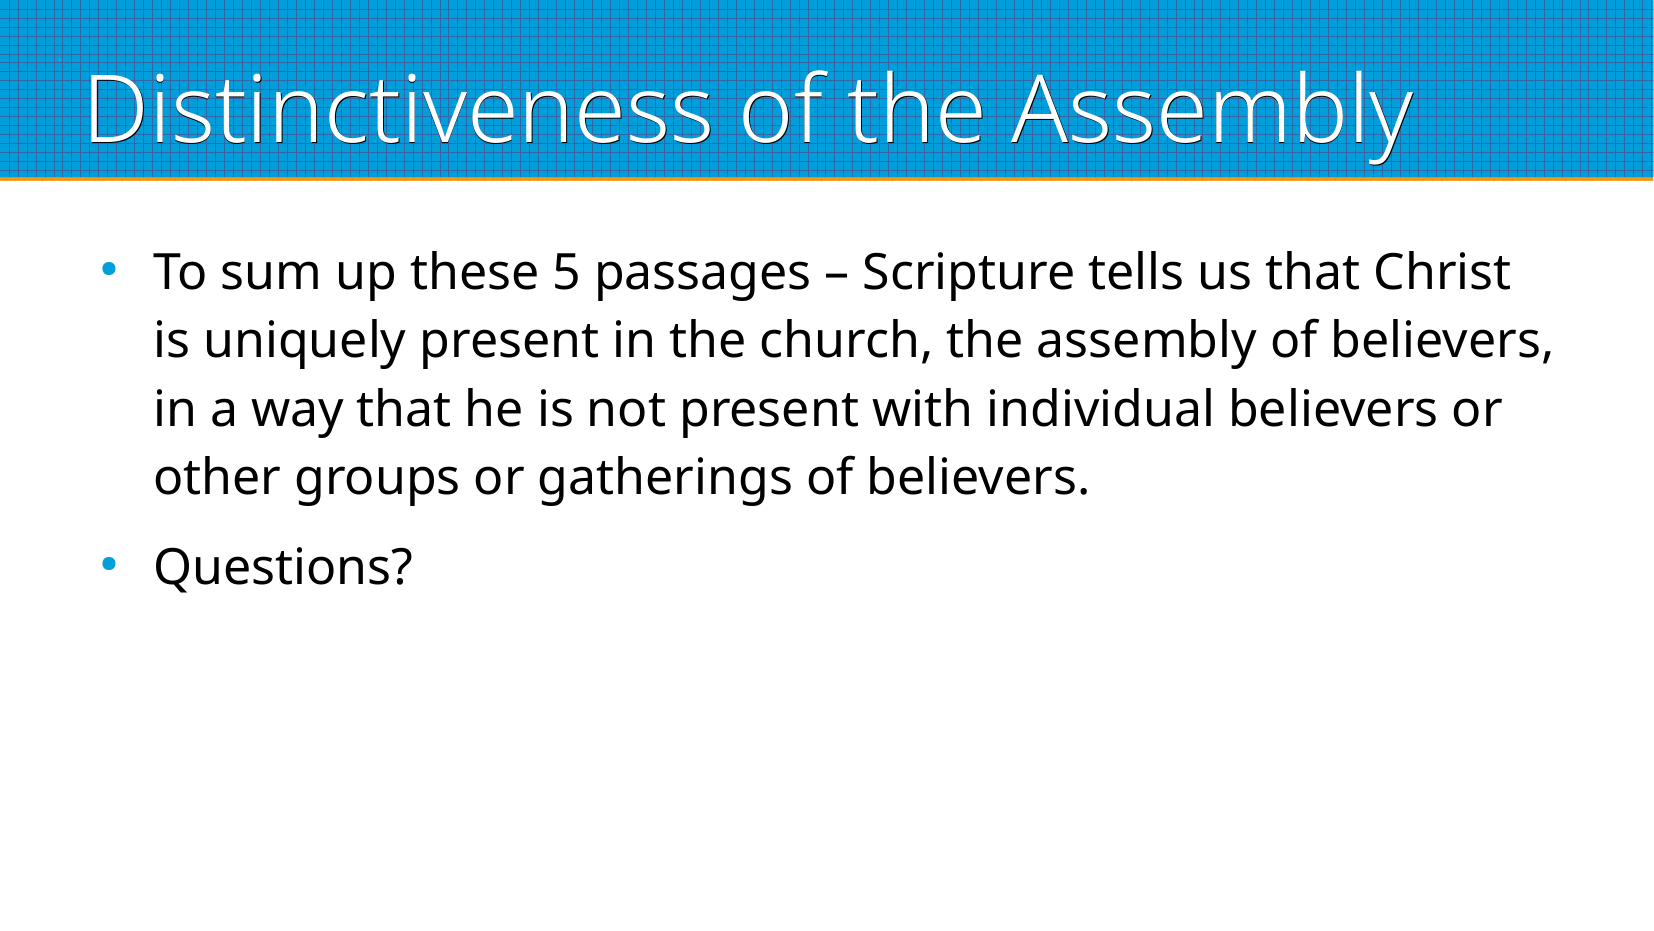

# Distinctiveness of the Assembly
To sum up these 5 passages – Scripture tells us that Christ is uniquely present in the church, the assembly of believers, in a way that he is not present with individual believers or other groups or gatherings of believers.
Questions?